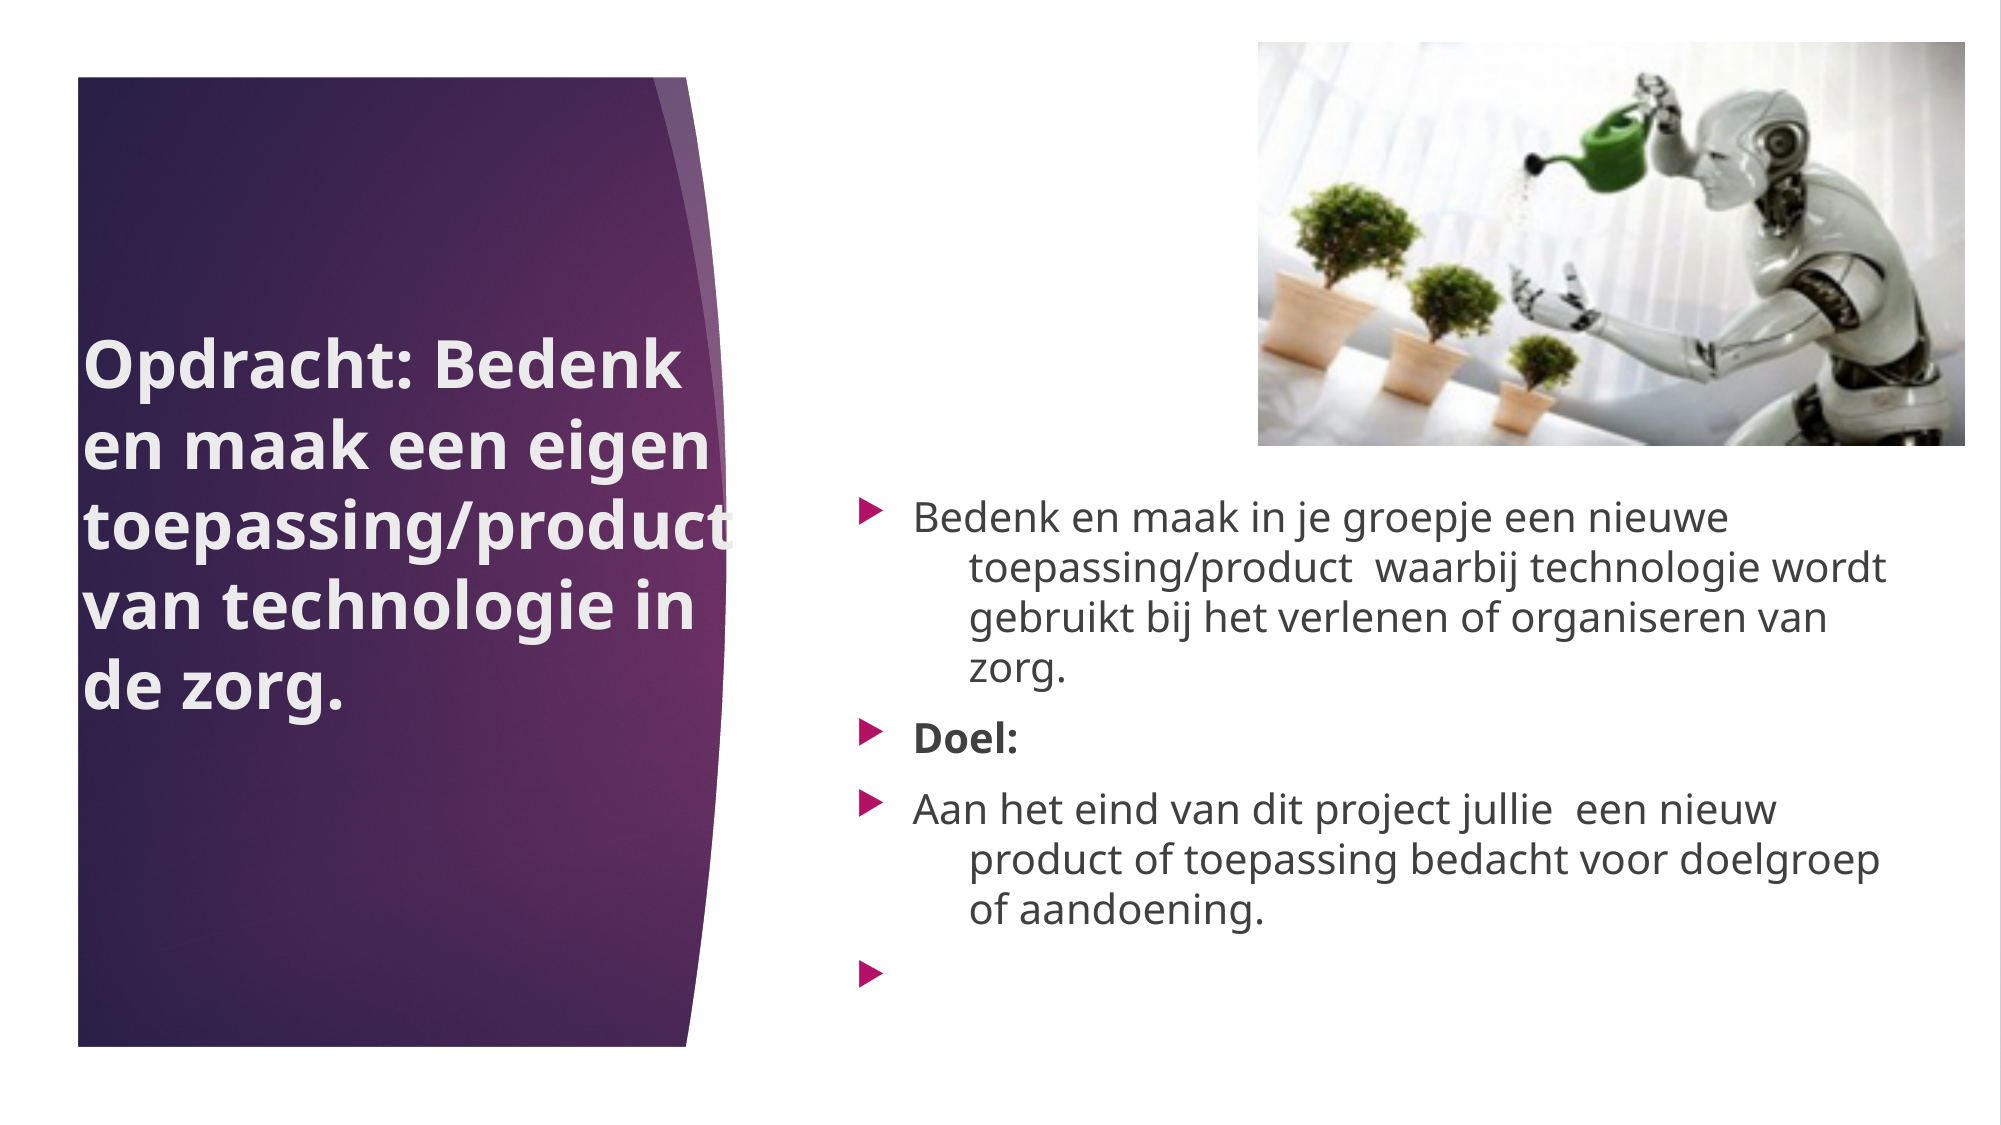

# Opdracht: Bedenk en maak een eigen toepassing/product van technologie in de zorg.
Bedenk en maak in je groepje een nieuwe toepassing/product waarbij technologie wordt gebruikt bij het verlenen of organiseren van zorg.
Doel:
Aan het eind van dit project jullie een nieuw product of toepassing bedacht voor doelgroep of aandoening.